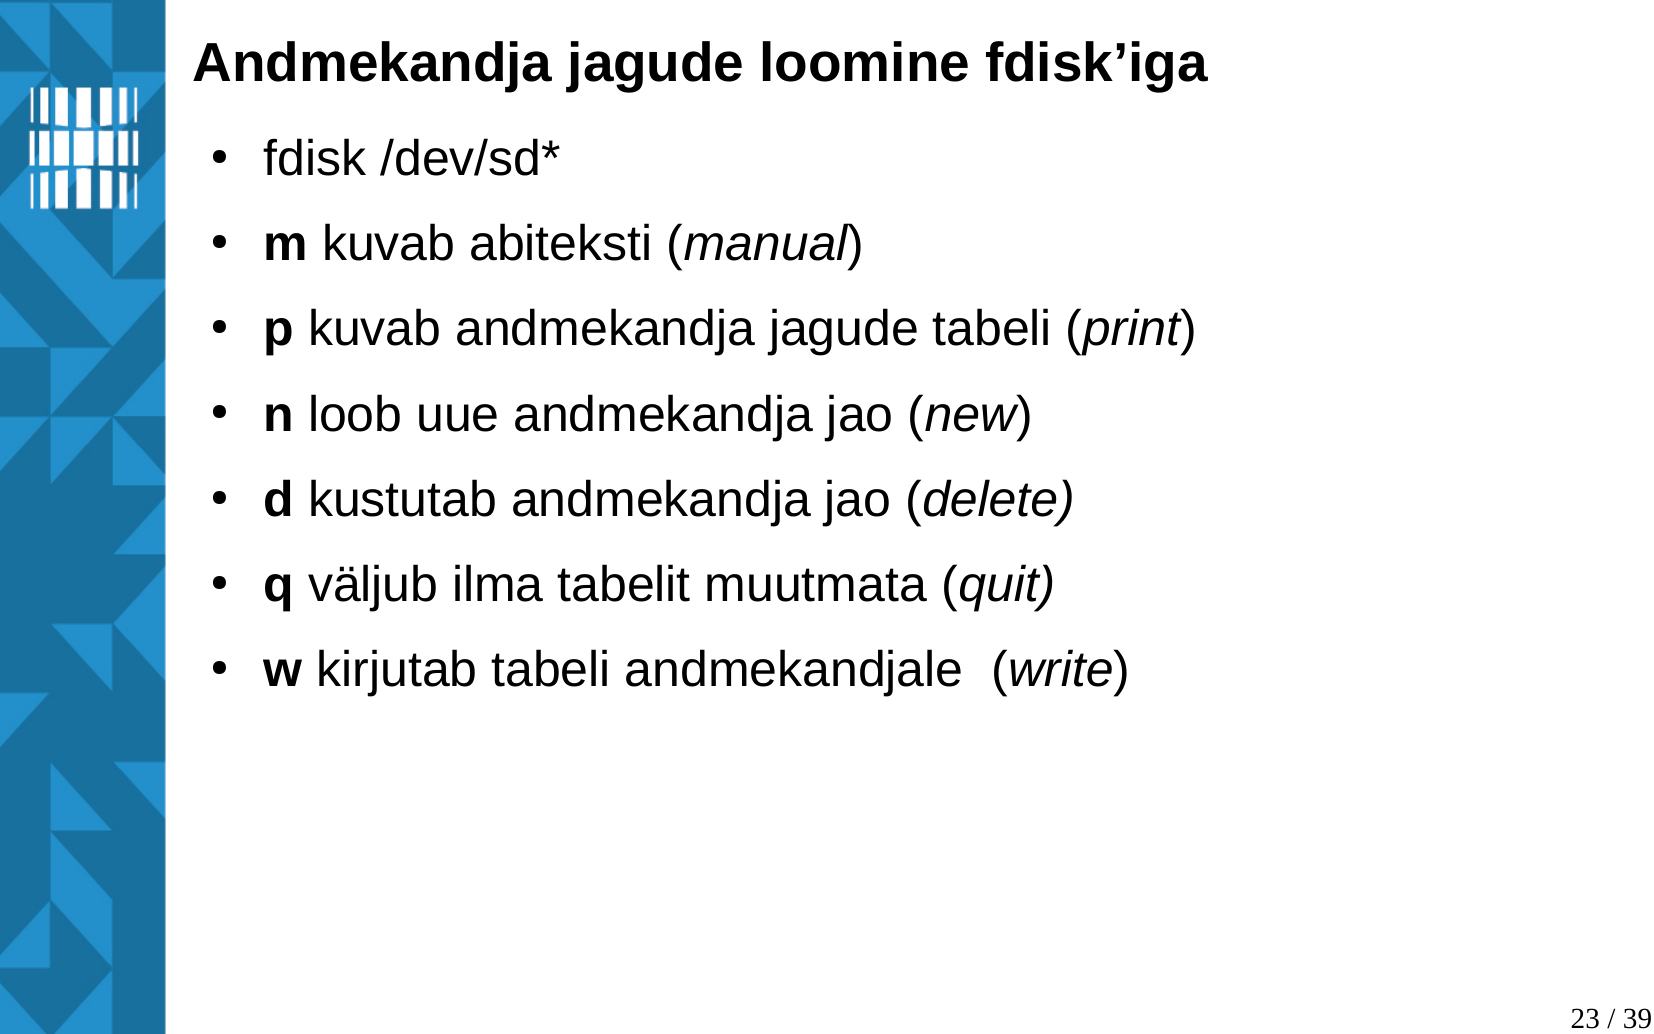

# Andmekandja jagude loomine fdisk’iga
fdisk /dev/sd*
m kuvab abiteksti (manual)
p kuvab andmekandja jagude tabeli (print)
n loob uue andmekandja jao (new)
d kustutab andmekandja jao (delete)
q väljub ilma tabelit muutmata (quit)
w kirjutab tabeli andmekandjale (write)
23